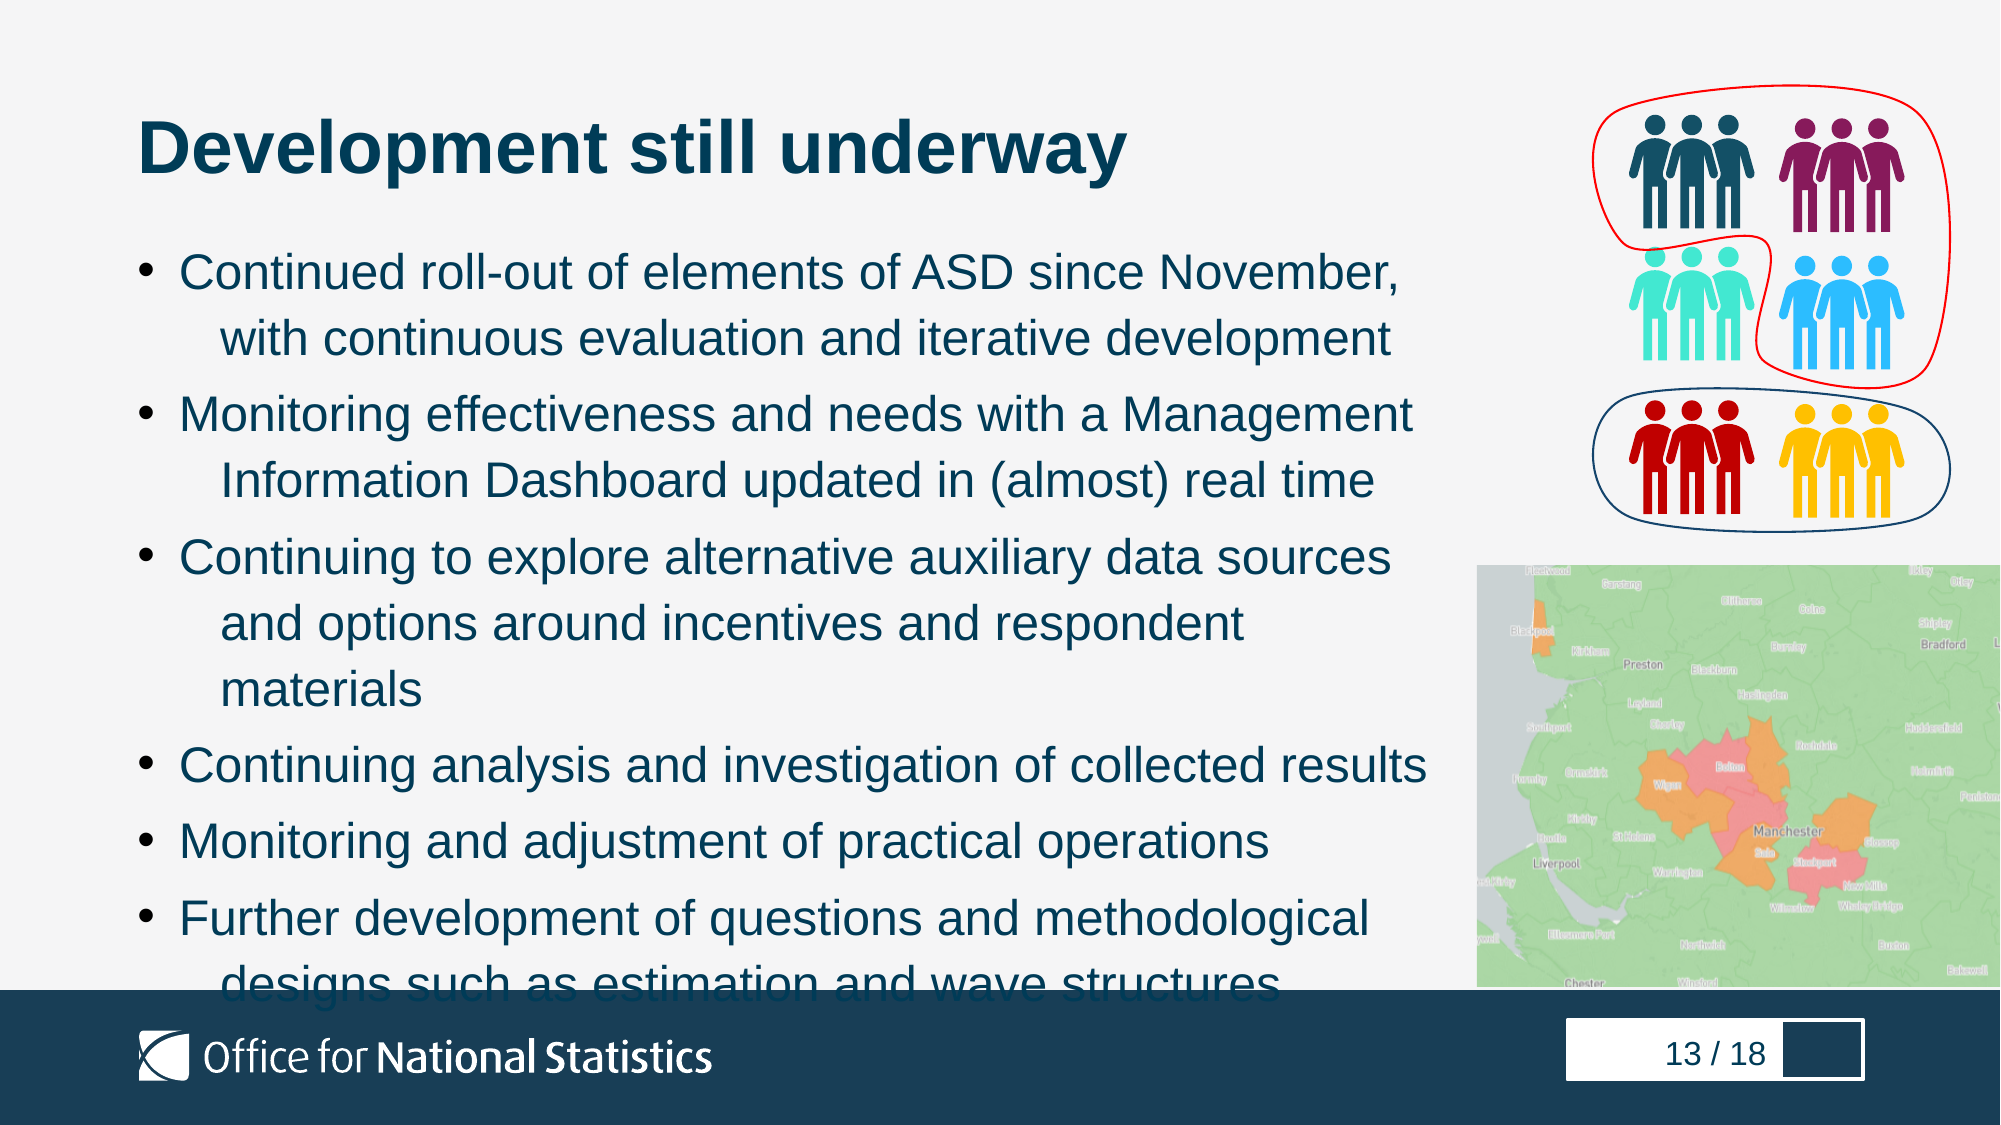

# Development still underway
Continued roll-out of elements of ASD since November, with continuous evaluation and iterative development
Monitoring effectiveness and needs with a Management Information Dashboard updated in (almost) real time​
Continuing to explore alternative auxiliary data sources​ and options around incentives and respondent materials
Continuing analysis and investigation of collected results
Monitoring and adjustment of practical operations
Further development of questions and methodological designs such as estimation and wave structures
13 / 18